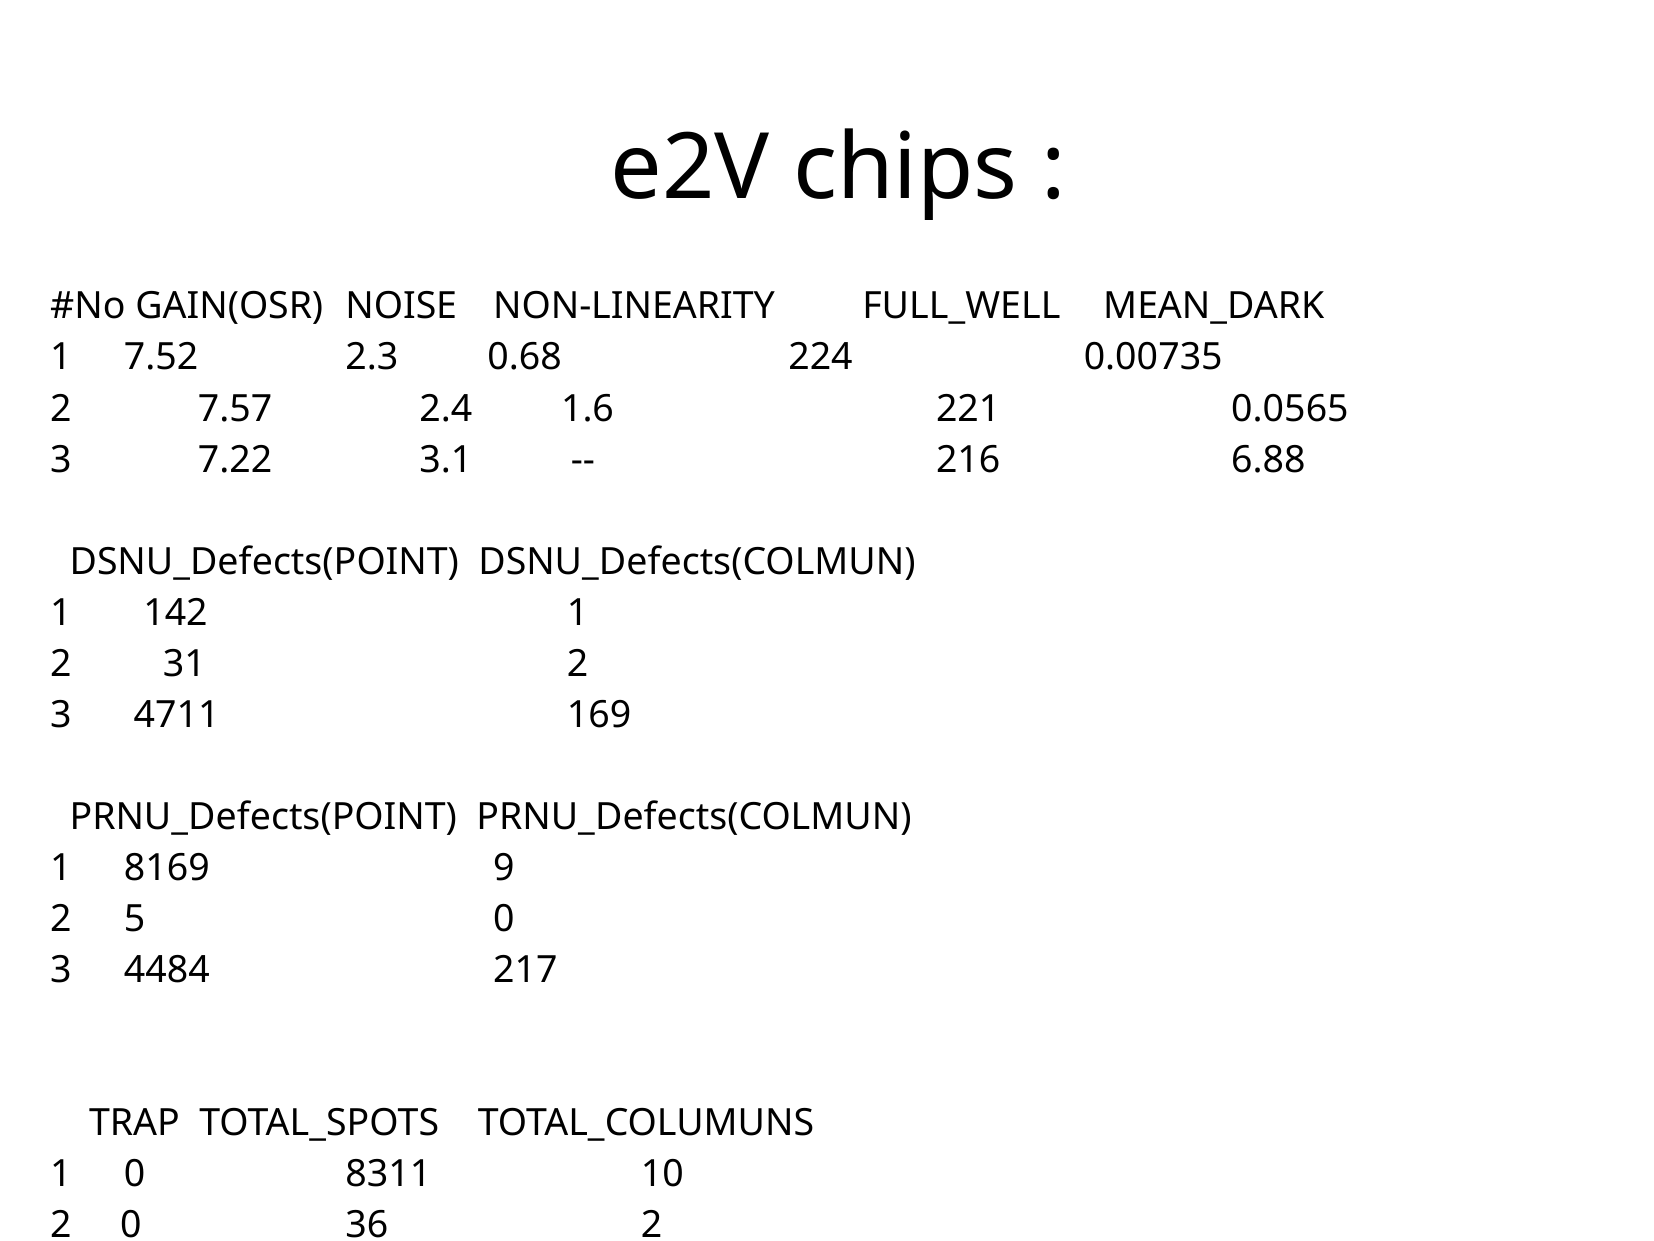

# e2V chips :
#No GAIN(OSR)	NOISE	NON-LINEARITY		FULL_WELL	 MEAN_DARK
1 	7.52		2.3	 0.68		 		224		 		0.00735
2 		7.57		2.4	 1.6		 	221		 		0.0565
3 		7.22		3.1	 --		 			216				6.88
 DSNU_Defects(POINT) DSNU_Defects(COLMUN)
1	 142					1
2	 31					2
3	 4711					169
 PRNU_Defects(POINT) PRNU_Defects(COLMUN)
1	8169				9
2	5					0
3	4484				217
 TRAP TOTAL_SPOTS TOTAL_COLUMUNS
1	0			8311			10
2 0			36				2
3	7			10295			386